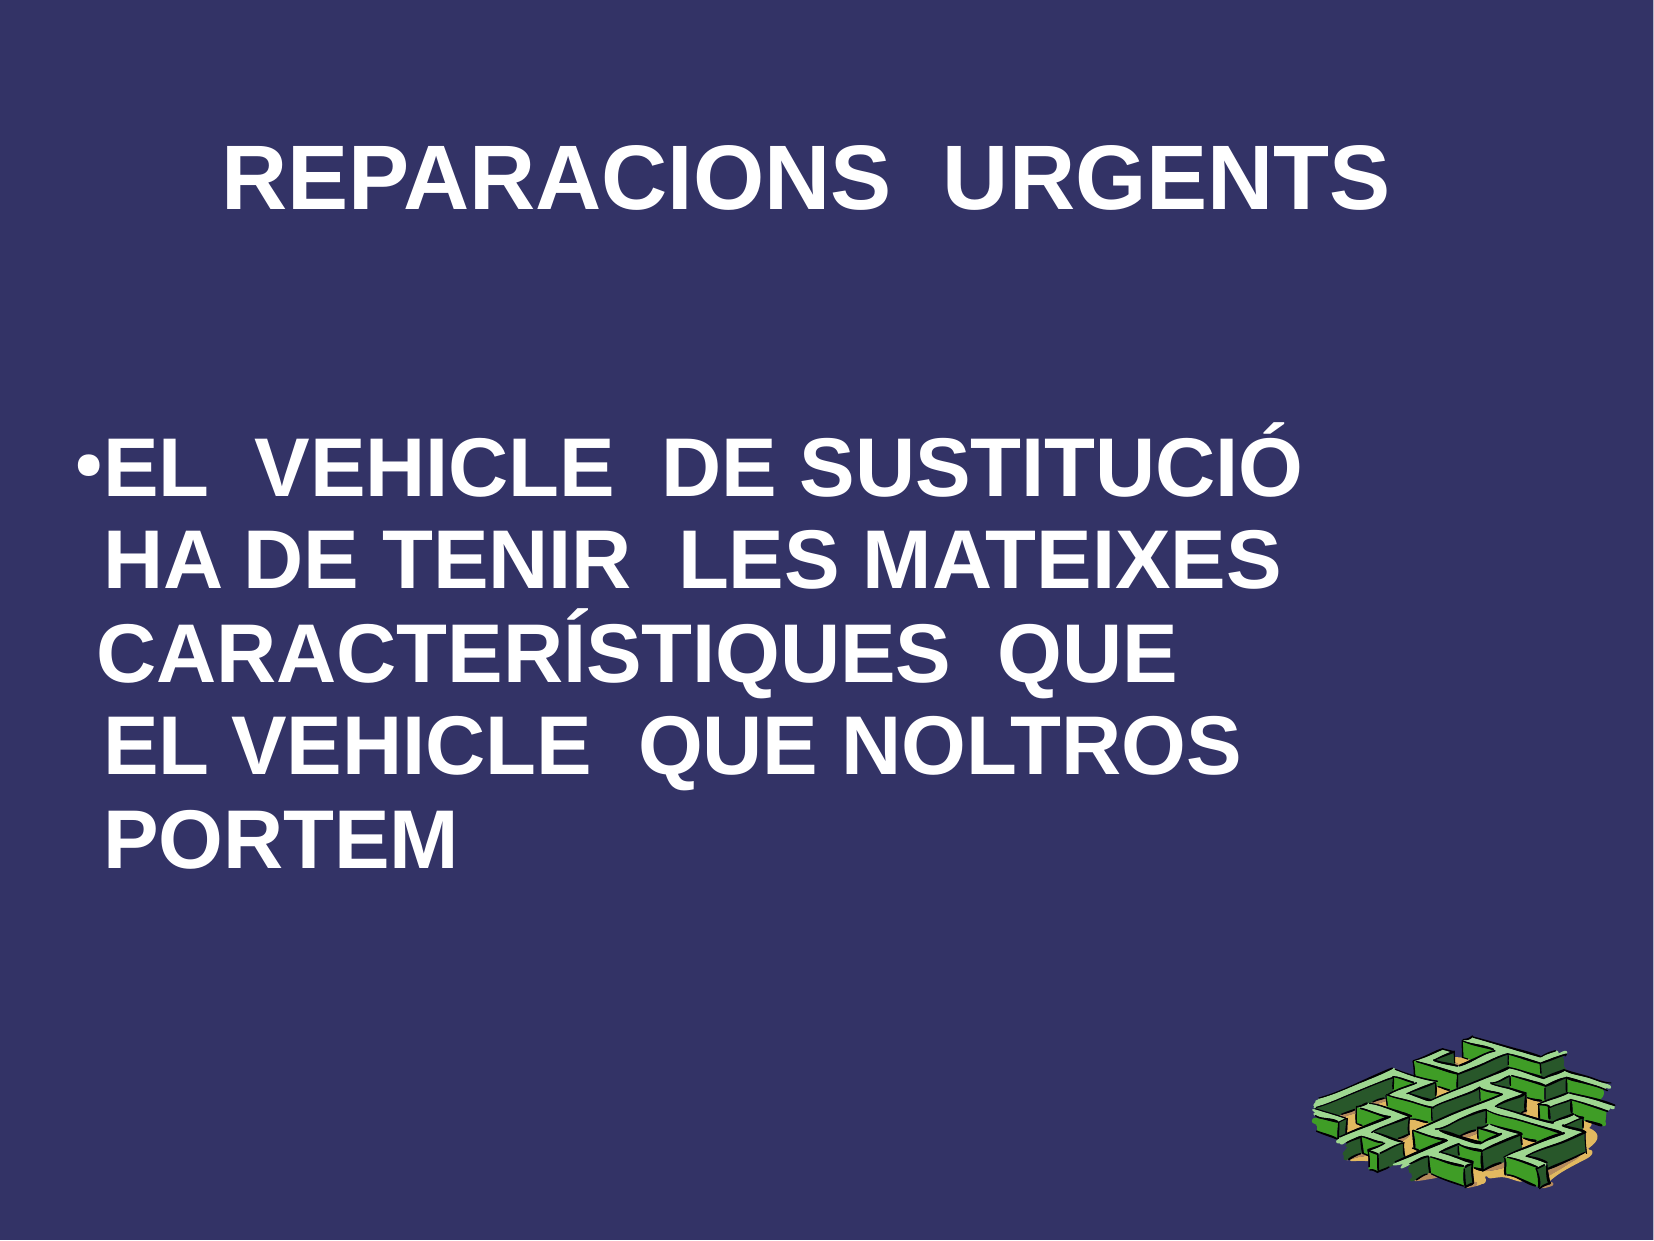

REPARACIONS URGENTS
EL VEHICLE DE SUSTITUCIÓ
HA DE TENIR LES MATEIXES CARACTERÍSTIQUES QUE
EL VEHICLE QUE NOLTROS
PORTEM